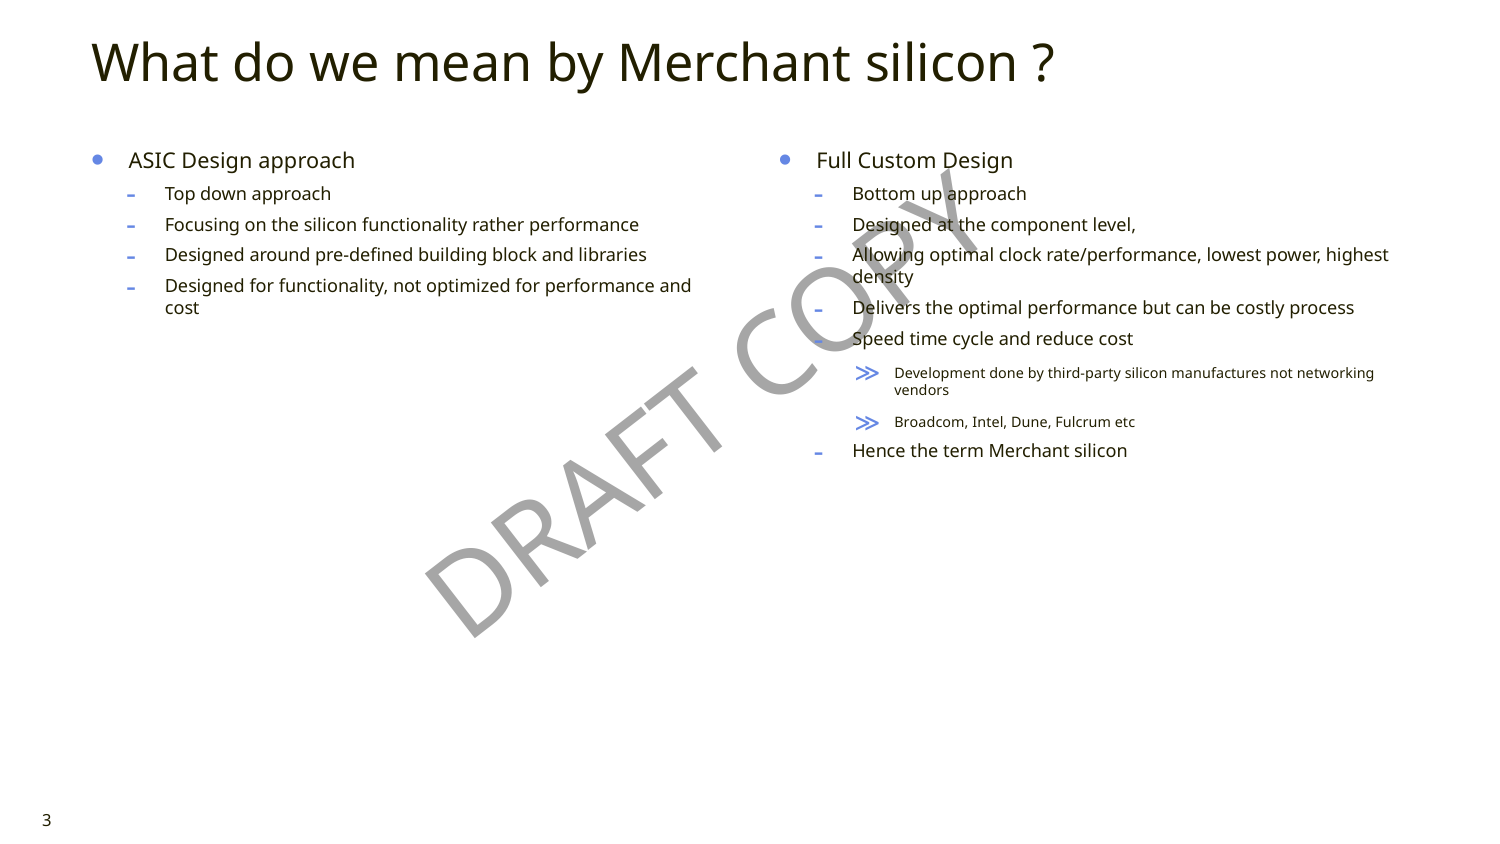

# What do we mean by Merchant silicon ?
ASIC Design approach
Top down approach
Focusing on the silicon functionality rather performance
Designed around pre-defined building block and libraries
Designed for functionality, not optimized for performance and cost
Full Custom Design
Bottom up approach
Designed at the component level,
Allowing optimal clock rate/performance, lowest power, highest density
Delivers the optimal performance but can be costly process
Speed time cycle and reduce cost
Development done by third-party silicon manufactures not networking vendors
Broadcom, Intel, Dune, Fulcrum etc
Hence the term Merchant silicon